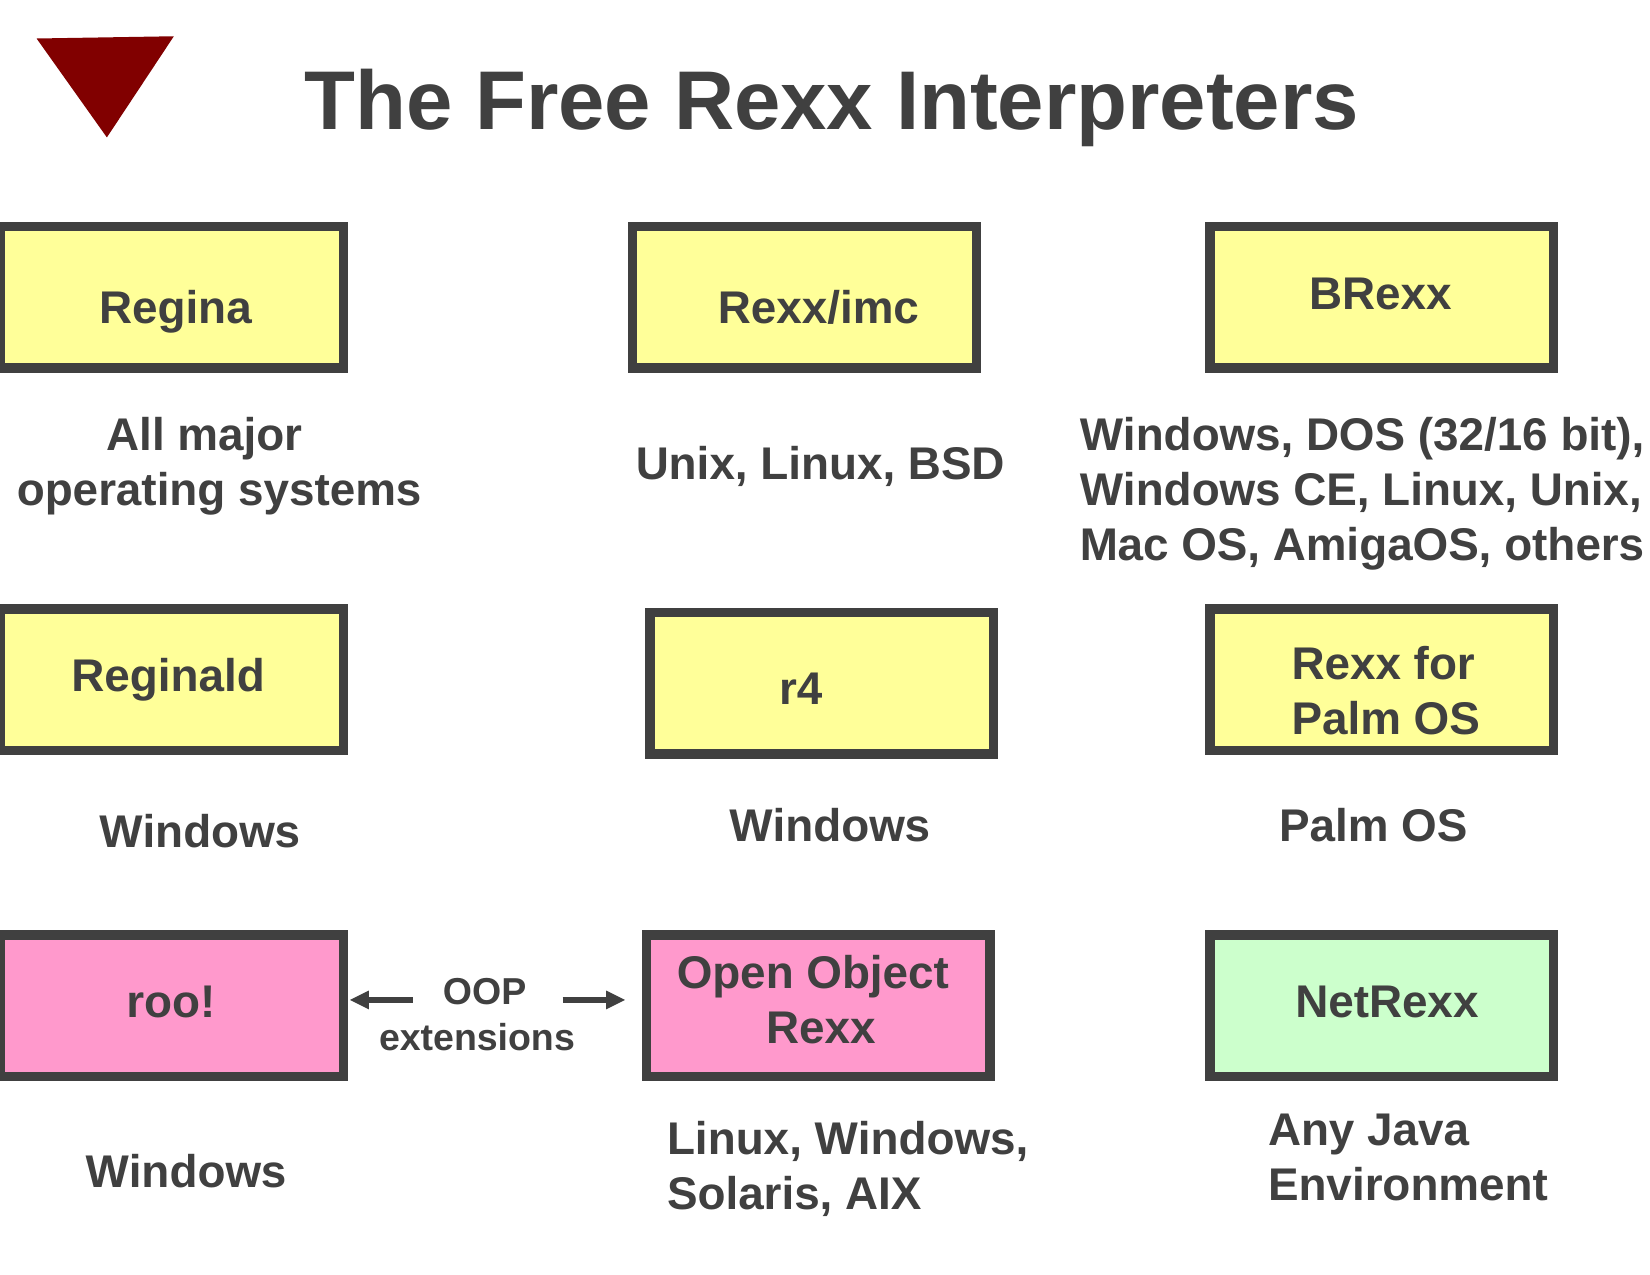

The Free Rexx Interpreters
BRexx
Regina
Rexx/imc
 All major
operating systems
Windows, DOS (32/16 bit),
Windows CE, Linux, Unix,
Mac OS, AmigaOS, others
Unix, Linux, BSD
Rexx for
Palm OS
Reginald
r4
Windows
Palm OS
Windows
Open Object
 Rexx
 OOP
extensions
roo!
NetRexx
Any Java
Environment
Linux, Windows,
Solaris, AIX
Windows